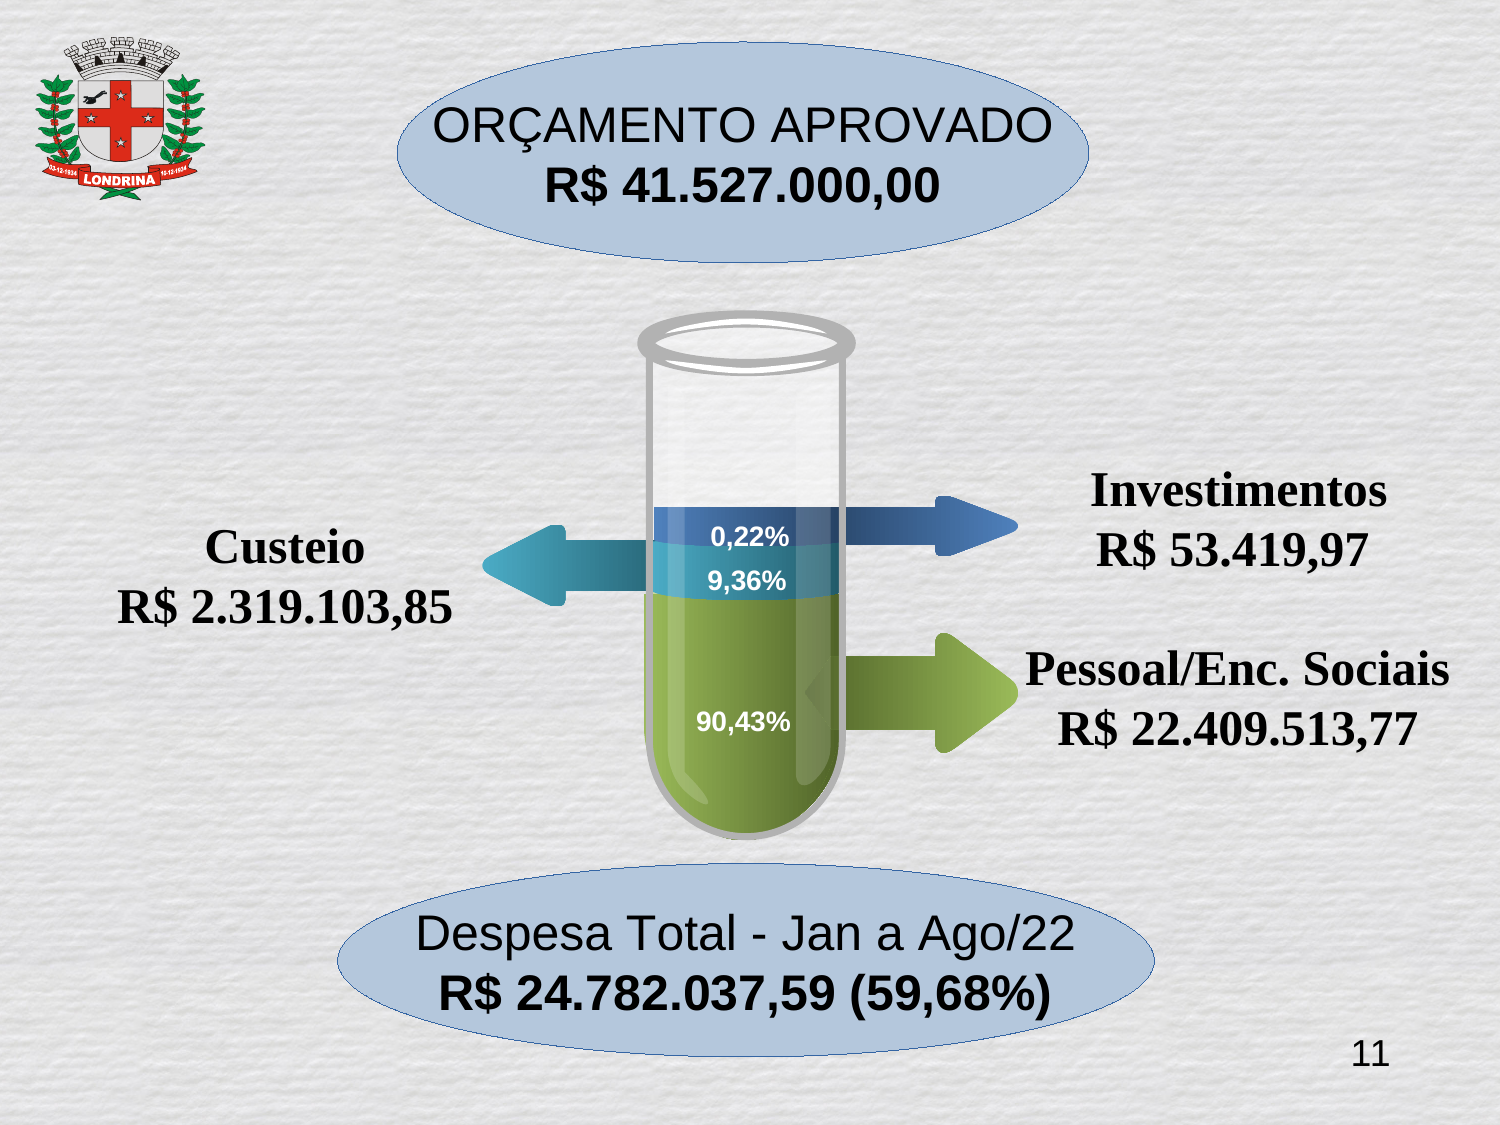

ORÇAMENTO APROVADO
R$ 41.527.000,00
Investimentos
R$ 53.419,97
Custeio
R$ 2.319.103,85
0,22%
9,36%
88,15%
90,43%
Pessoal/Enc. Sociais
R$ 22.409.513,77
Despesa Total - Jan a Ago/22
R$ 24.782.037,59 (59,68%)